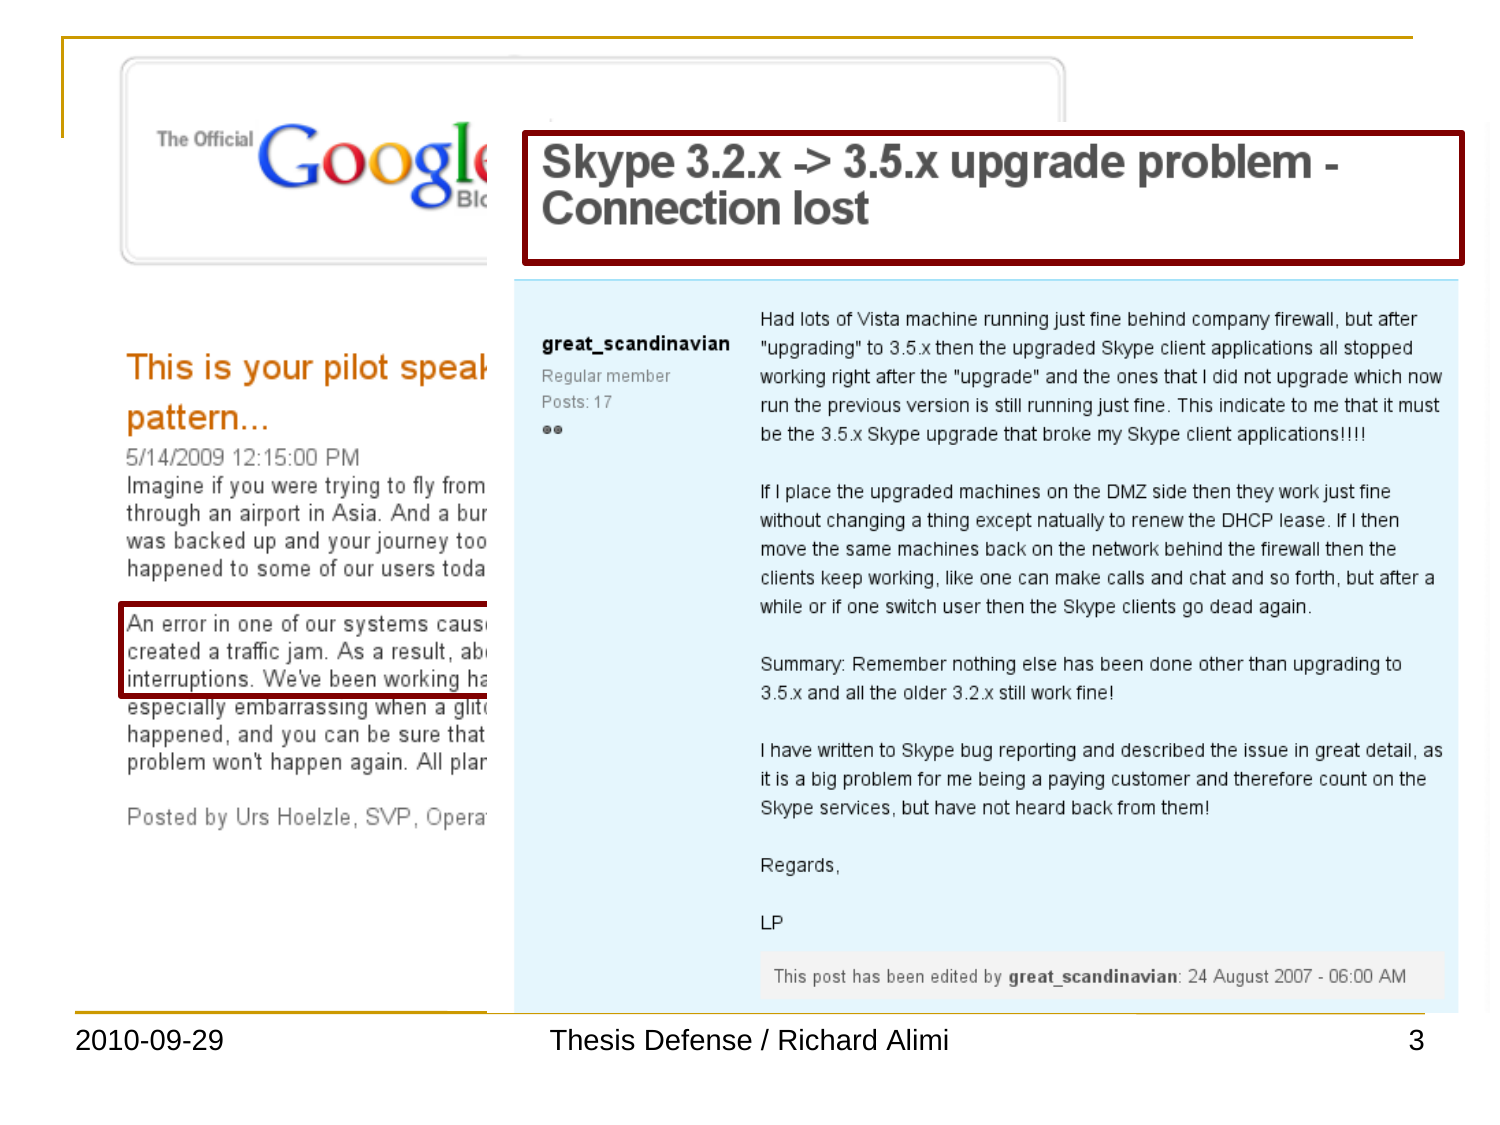

#
2010-09-29
Thesis Defense / Richard Alimi
3